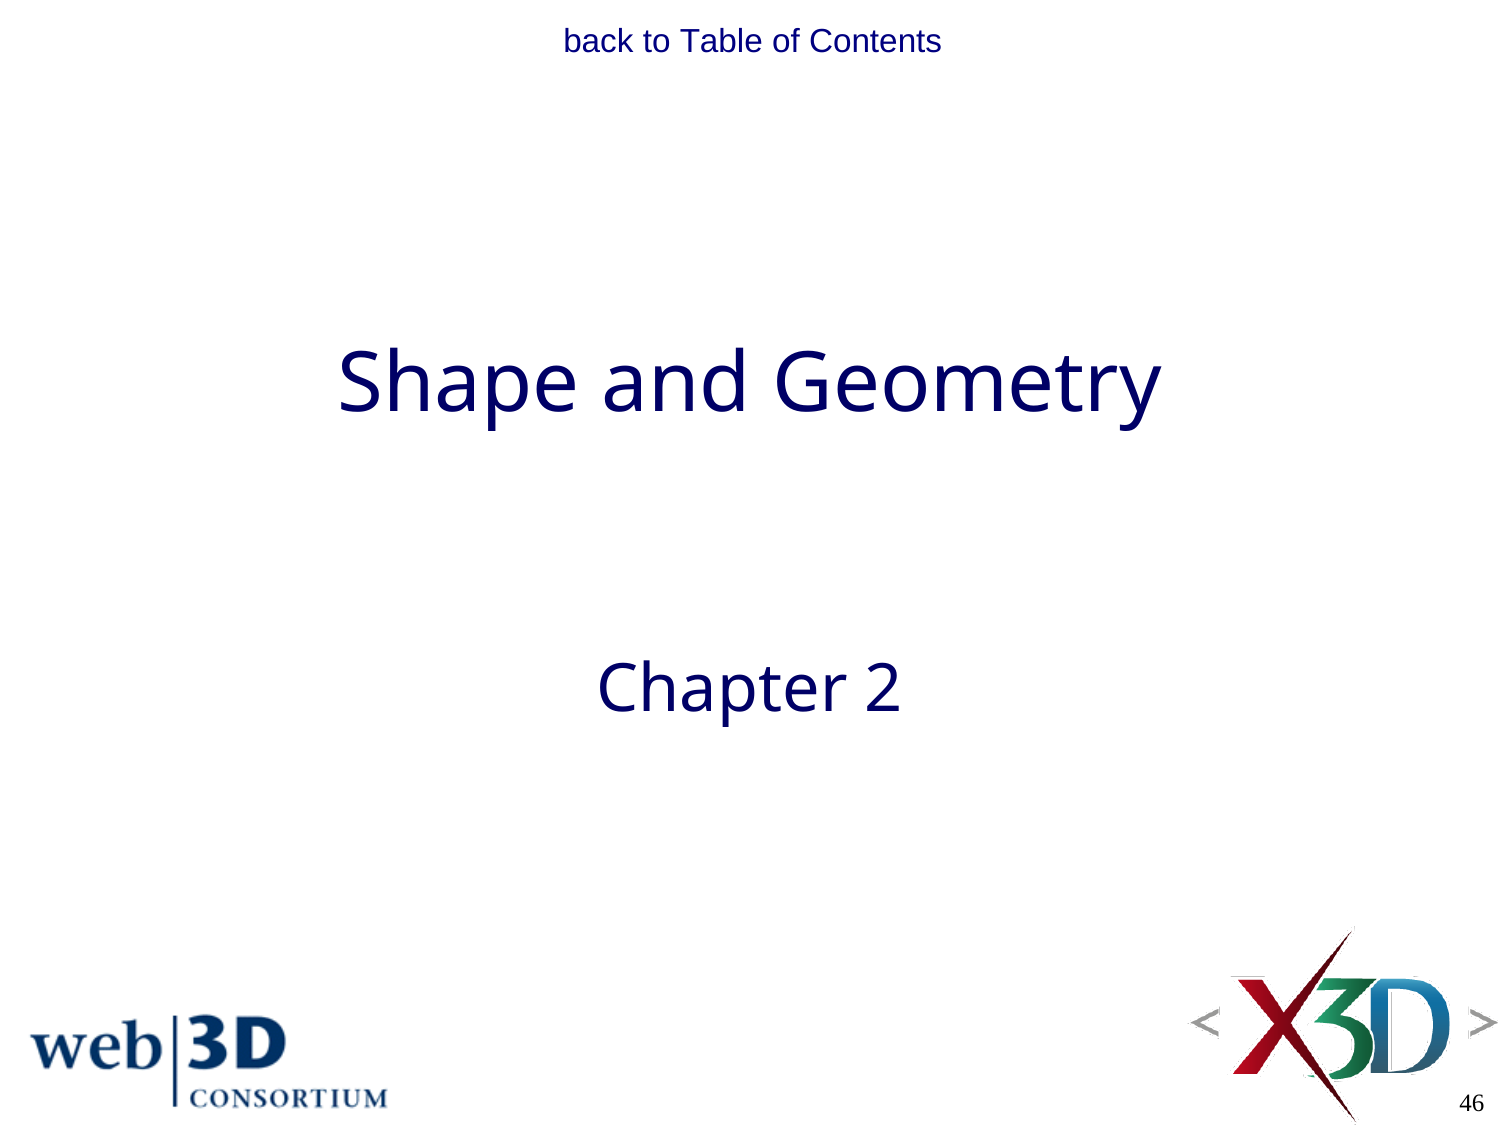

back to Table of Contents
# Shape and Geometry Chapter 2